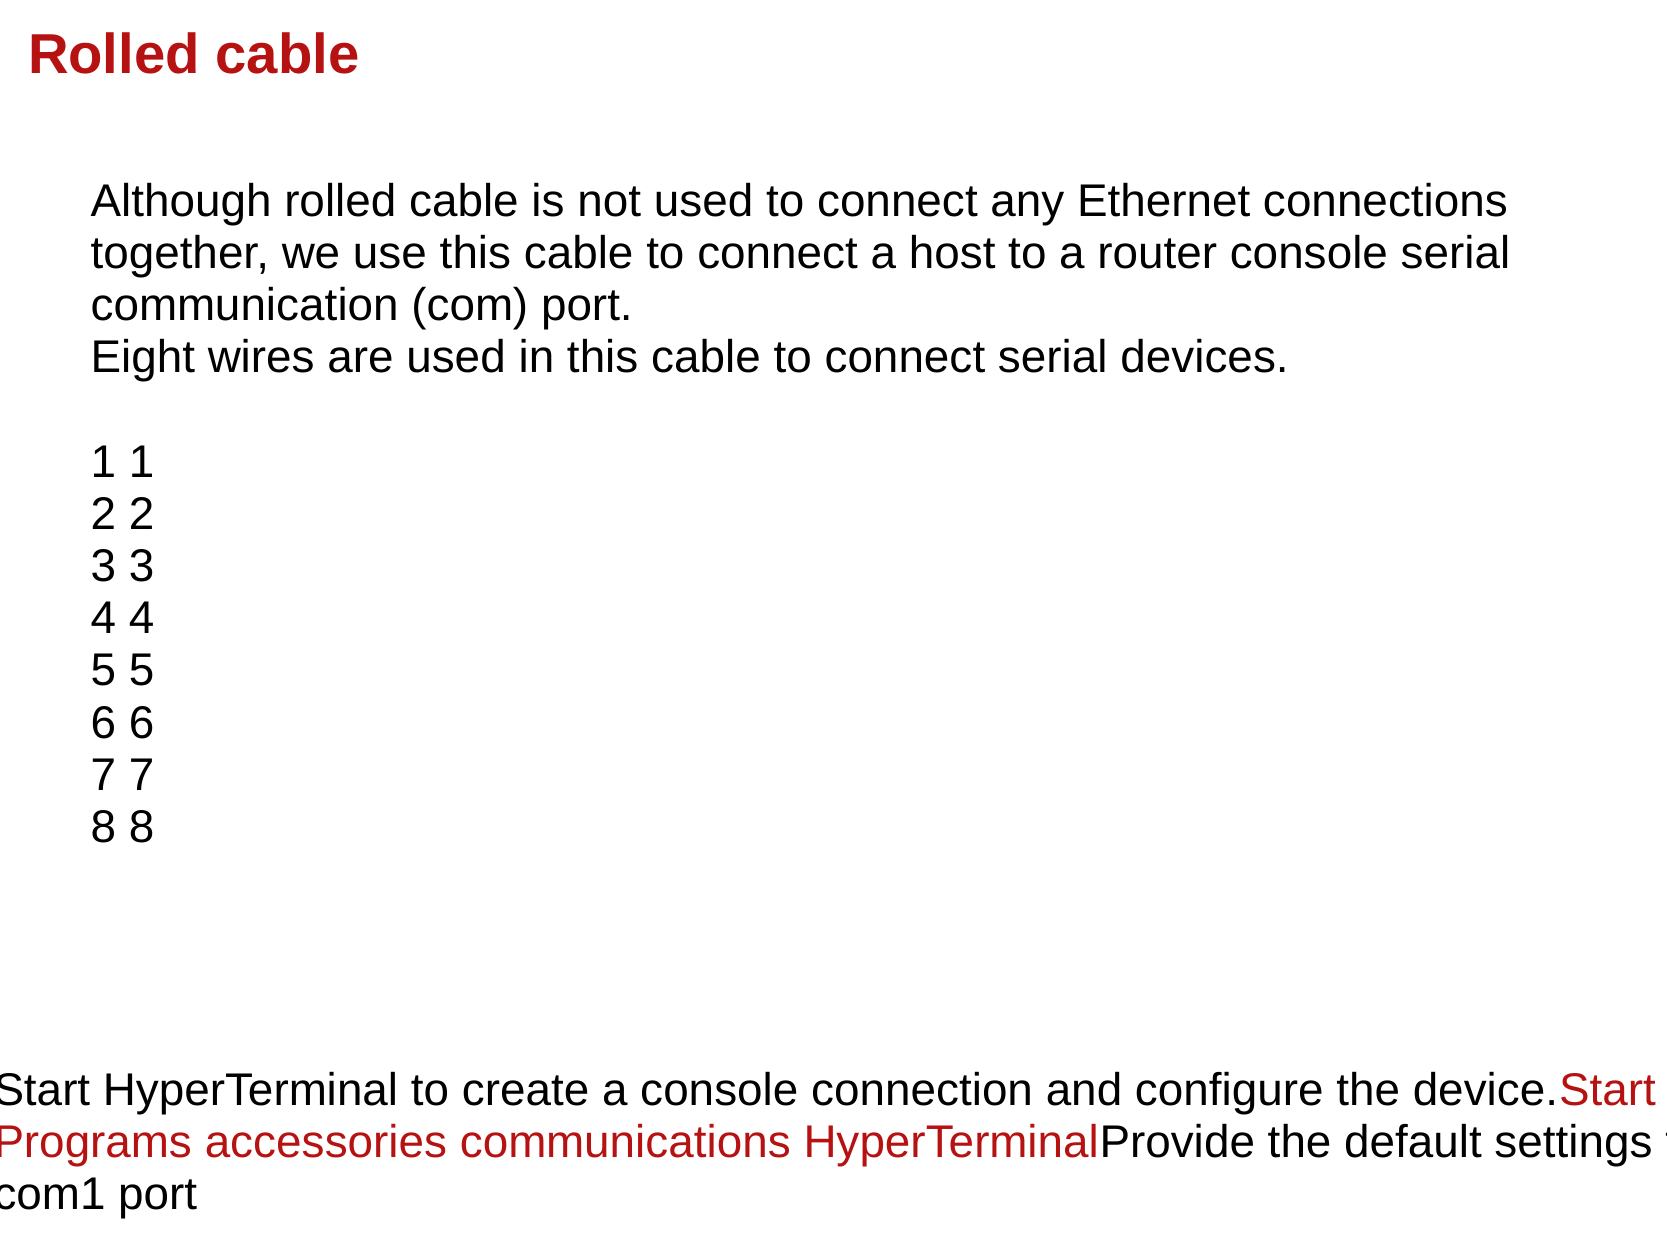

Rolled cable
# Although rolled cable is not used to connect any Ethernet connections together, we use this cable to connect a host to a router console serial communication (com) port.
Eight wires are used in this cable to connect serial devices.
1 1
2 2
3 3
4 4
5 5
6 6
7 7
8 8
Start HyperTerminal to create a console connection and configure the device.Start Programs accessories communications HyperTerminalProvide the default settings for com1 port